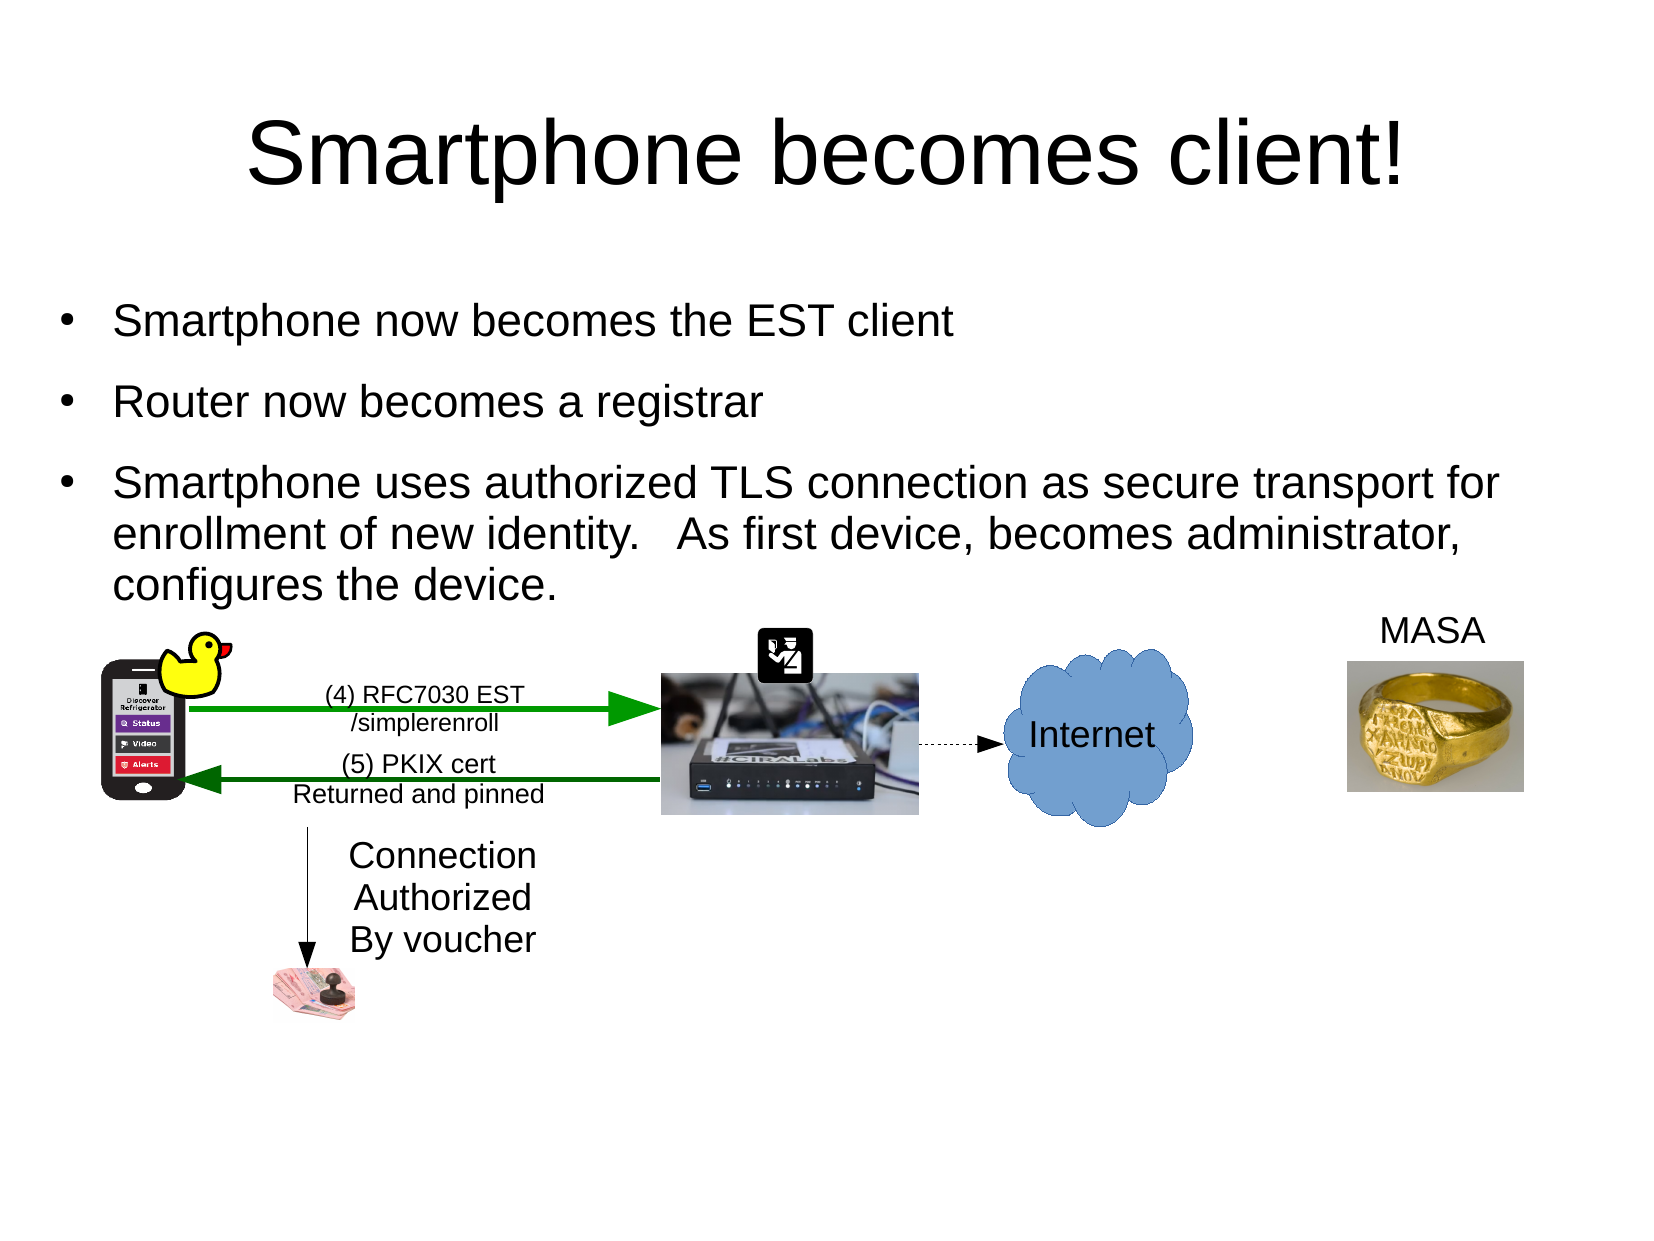

# Smartphone becomes client!
Smartphone now becomes the EST client
Router now becomes a registrar
Smartphone uses authorized TLS connection as secure transport for enrollment of new identity. As first device, becomes administrator, configures the device.
MASA
Internet
(4) RFC7030 EST
/simplerenroll
(5) PKIX cert
Returned and pinned
Connection
Authorized
By voucher